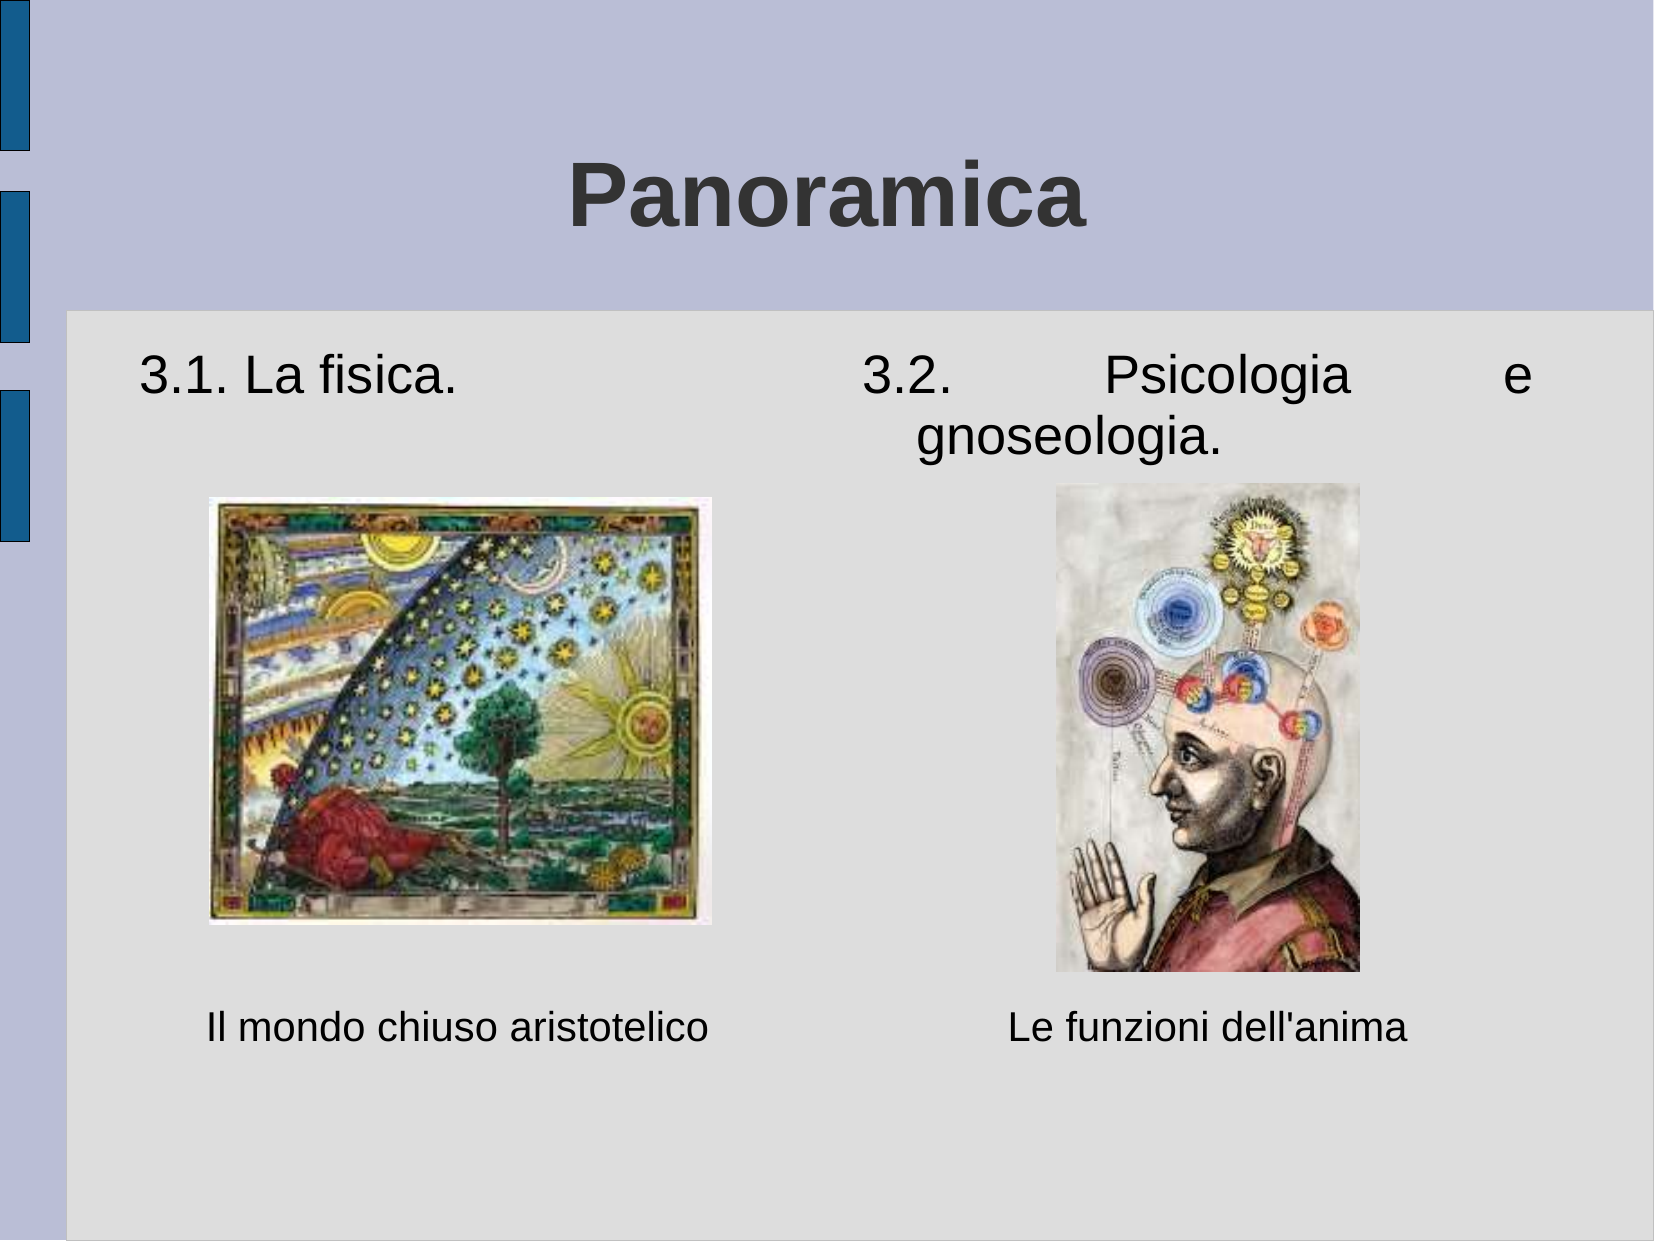

# Panoramica
3.1. La fisica.
3.2. Psicologia e gnoseologia.
Il mondo chiuso aristotelico
Le funzioni dell'anima